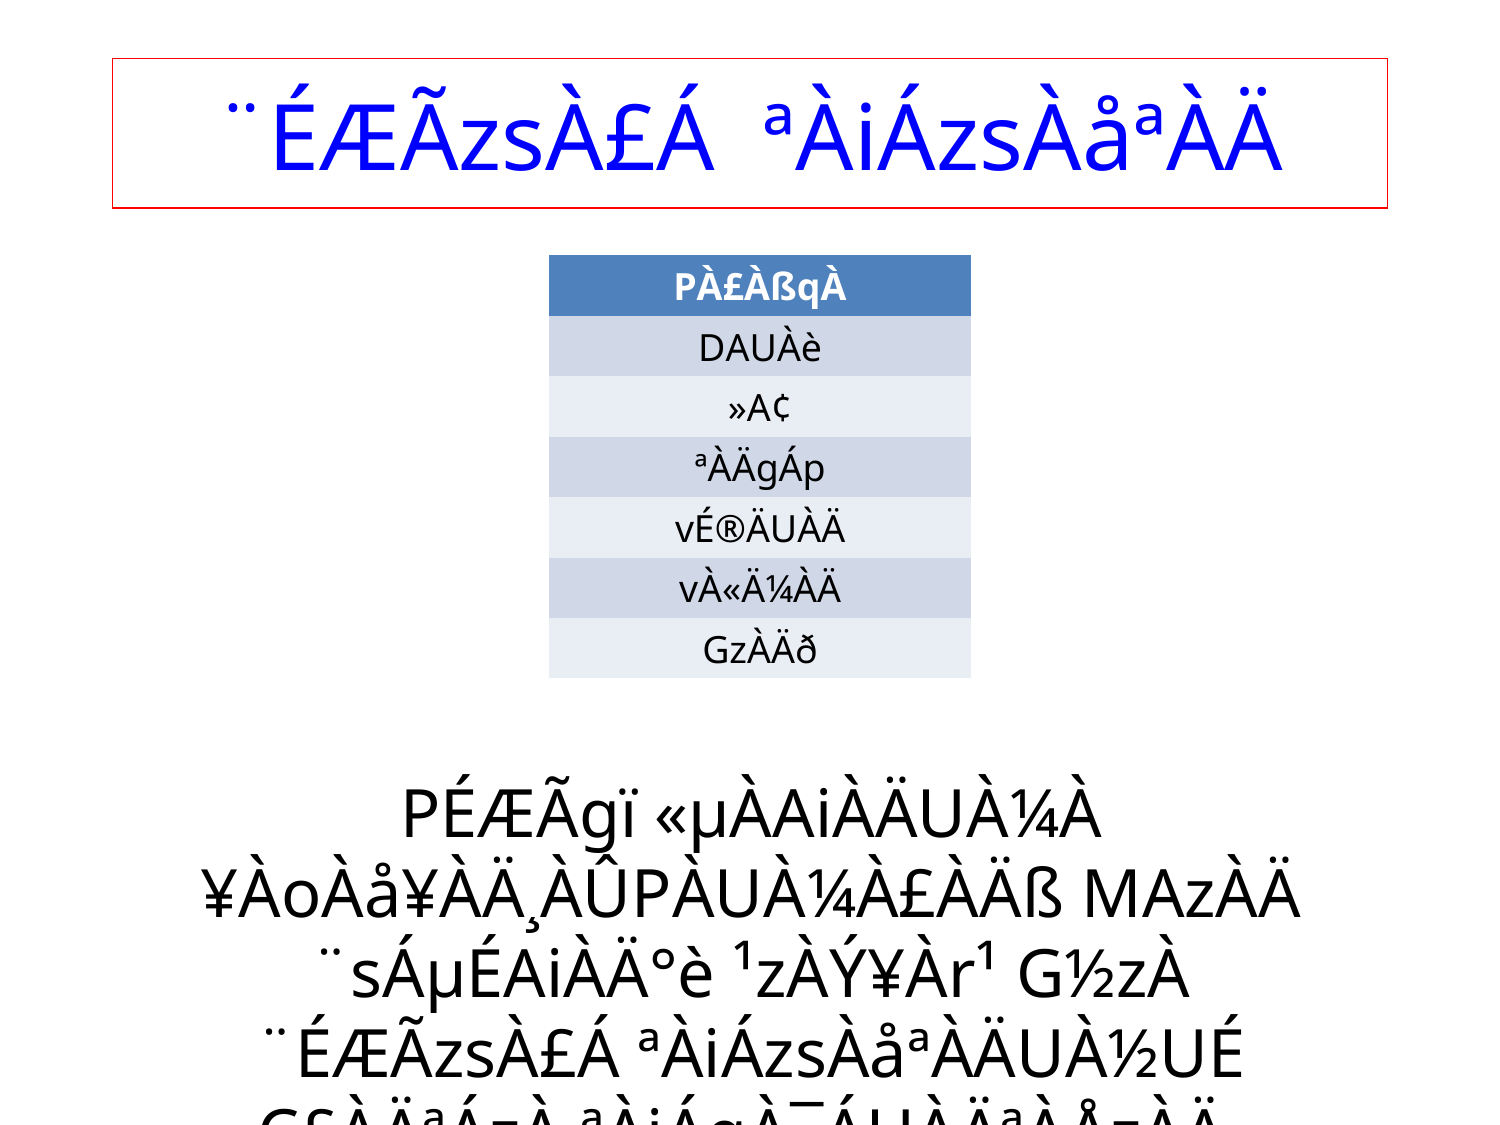

# ¨ÉÆÃzsÀ£Á ªÀiÁzsÀåªÀÄ
| PÀ£ÀßqÀ |
| --- |
| DAUÀè |
| »A¢ |
| ªÀÄgÁp |
| vÉ®ÄUÀÄ |
| vÀ«Ä¼ÀÄ |
| GzÀÄð |
PÉÆÃgï «µÀAiÀÄUÀ¼À ¥ÀoÀå¥ÀÄ¸ÀÛPÀUÀ¼À£ÀÄß MAzÀÄ ¨sÁµÉAiÀÄ°è ¹zÀÝ¥Àr¹ G½zÀ ¨ÉÆÃzsÀ£Á ªÀiÁzsÀåªÀÄUÀ½UÉ C£ÀÄªÁzÀ ªÀiÁqÀ¯ÁUÀÄªÀÅzÀÄ.